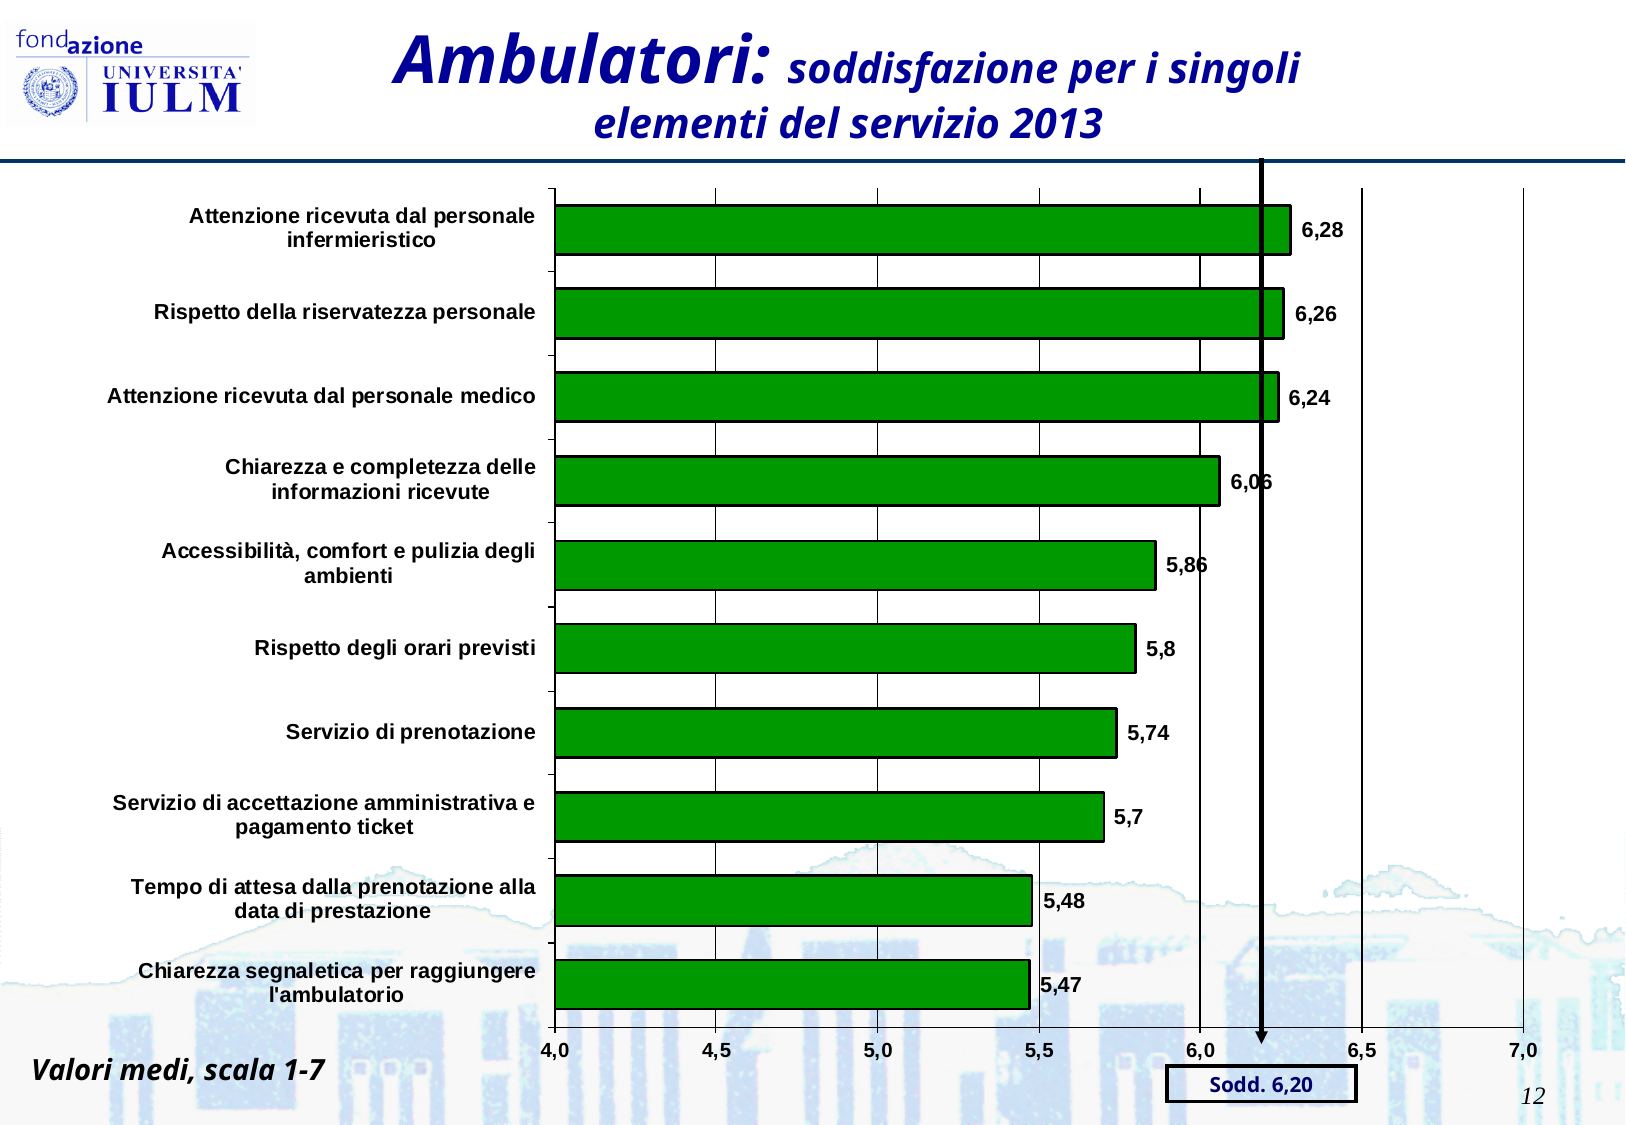

Ambulatori: soddisfazione per i singoli elementi del servizio 2013
Valori medi, scala 1-7
Sodd. 6,20